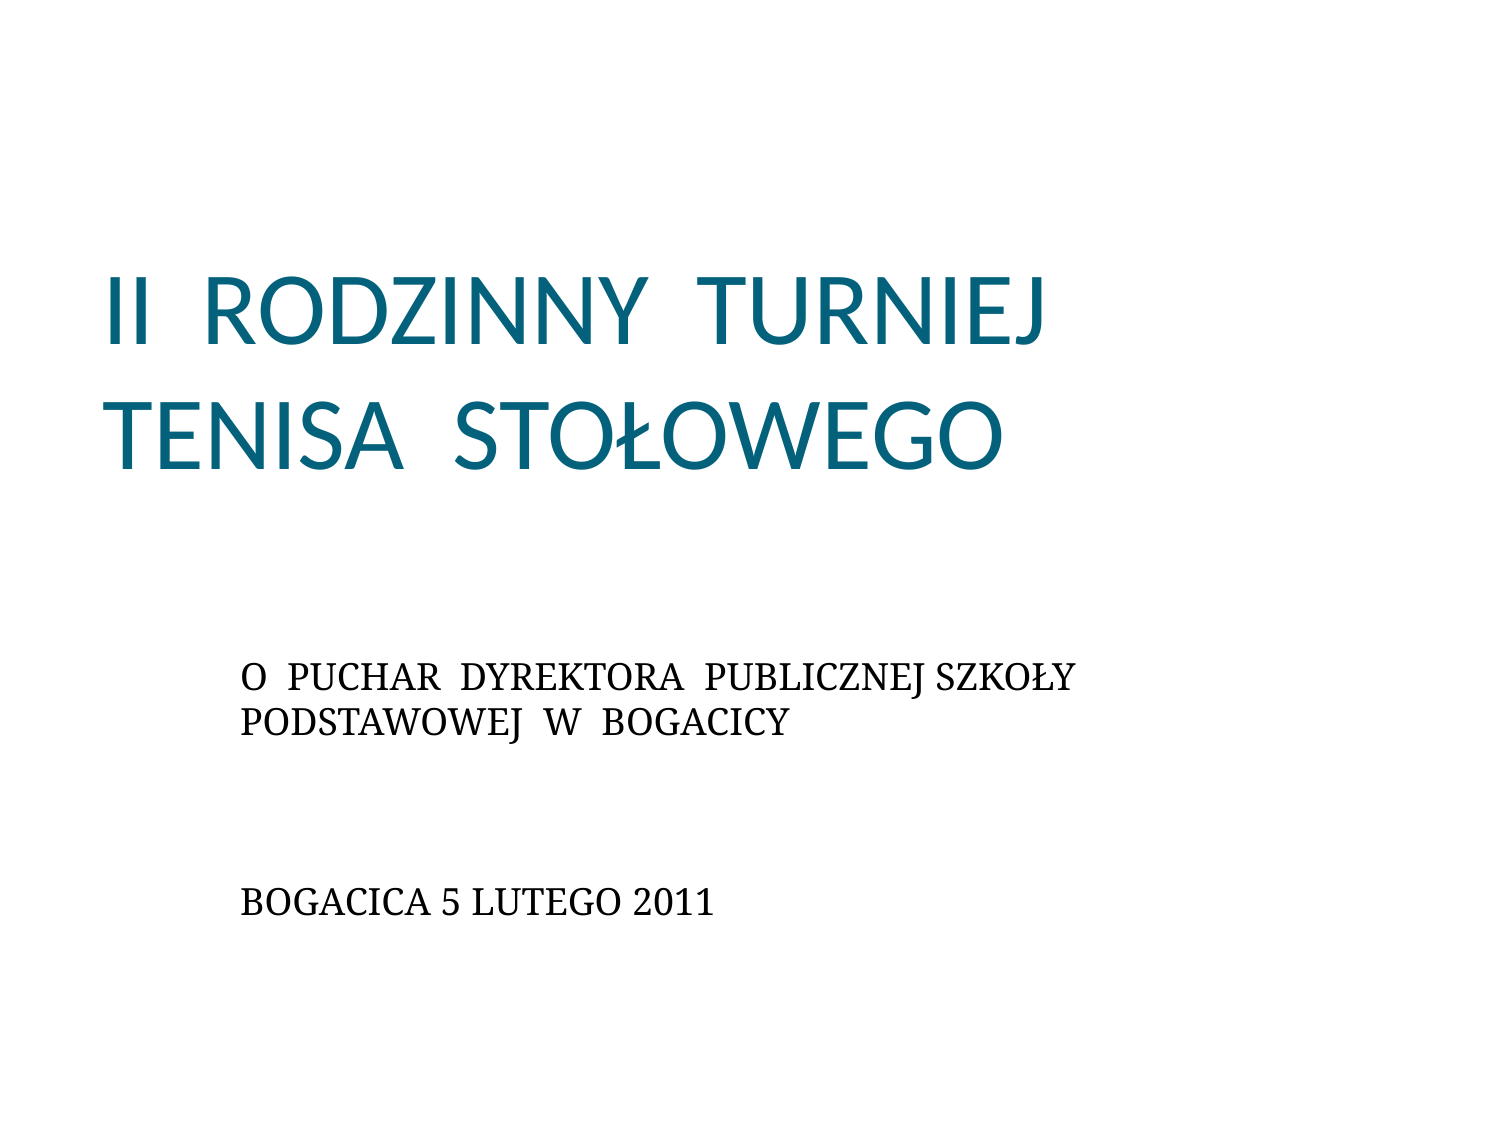

# II RODZINNY TURNIEJ TENISA STOŁOWEGO
O PUCHAR DYREKTORA PUBLICZNEJ SZKOŁY PODSTAWOWEJ W BOGACICY
BOGACICA 5 LUTEGO 2011